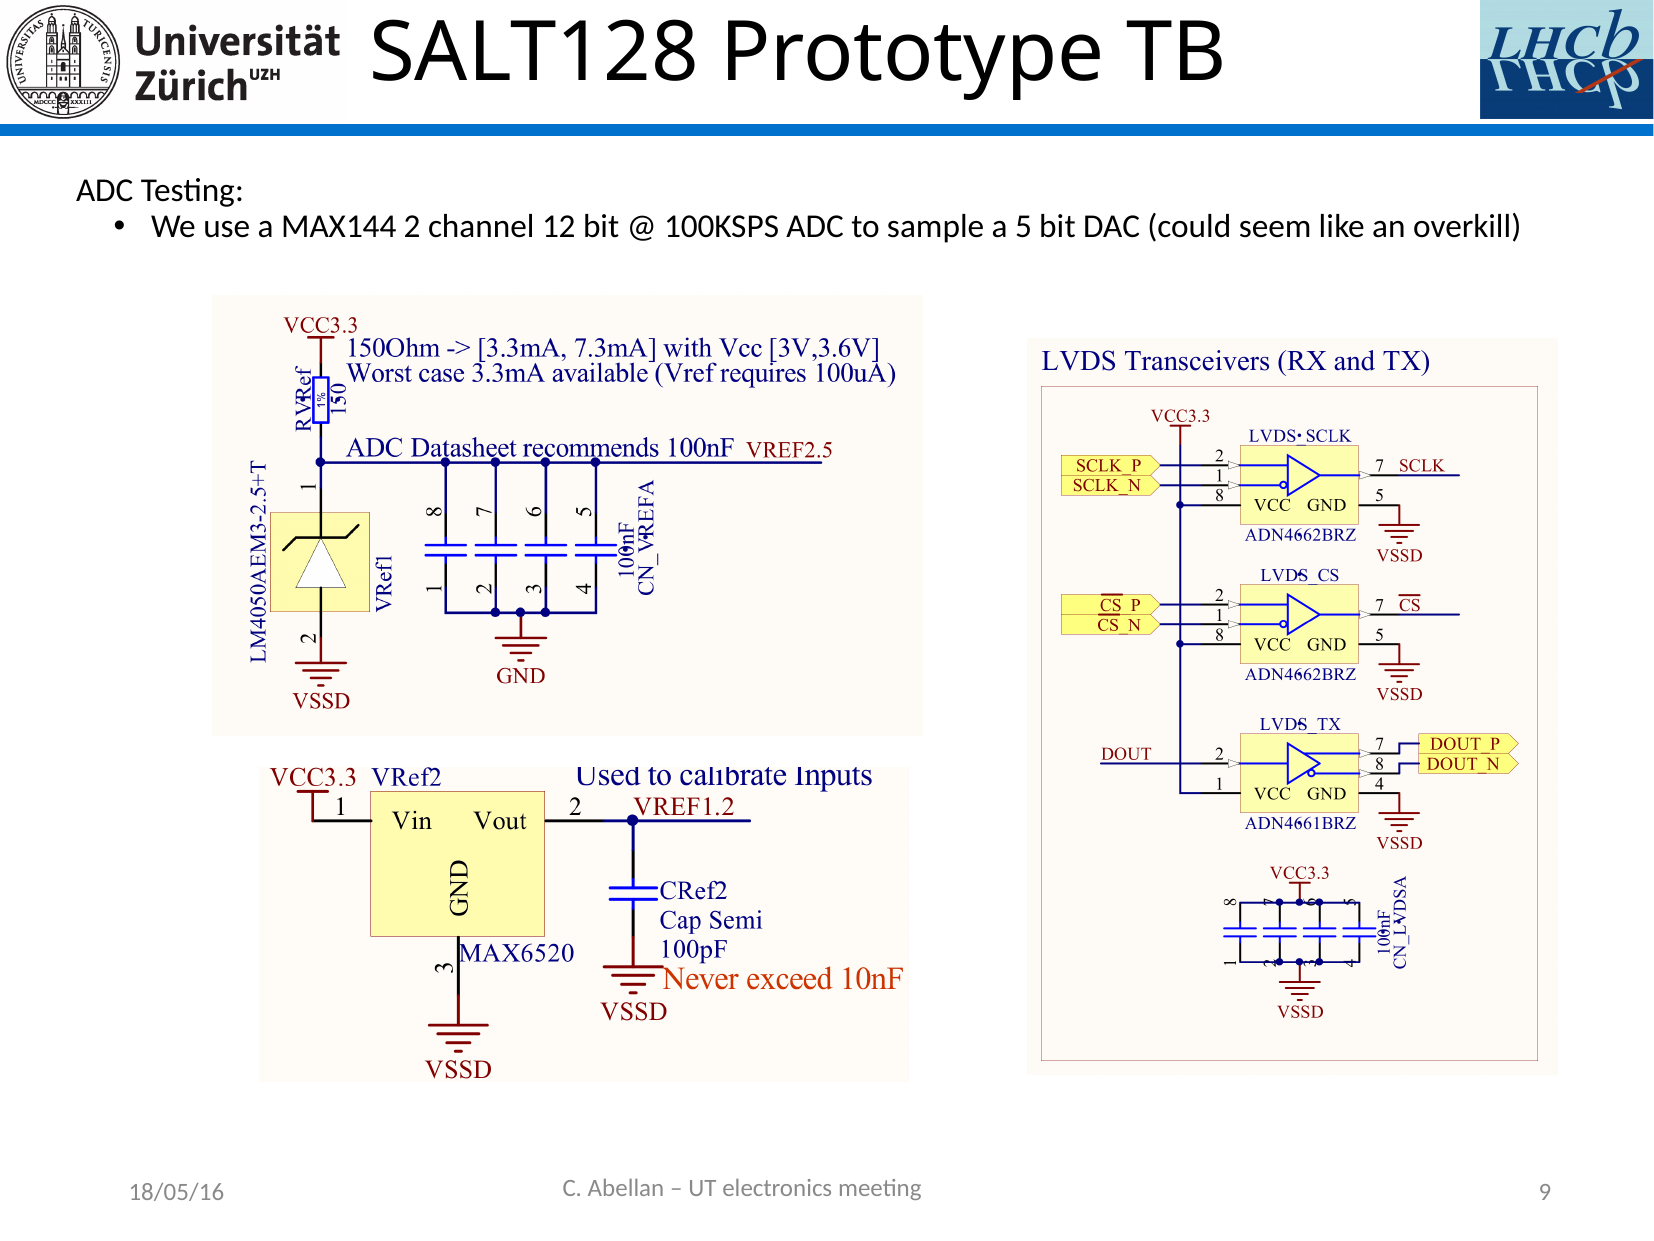

# SALT128 Prototype TB
ADC Testing:
We use a MAX144 2 channel 12 bit @ 100KSPS ADC to sample a 5 bit DAC (could seem like an overkill)
C. Abellan
30/01/15
9